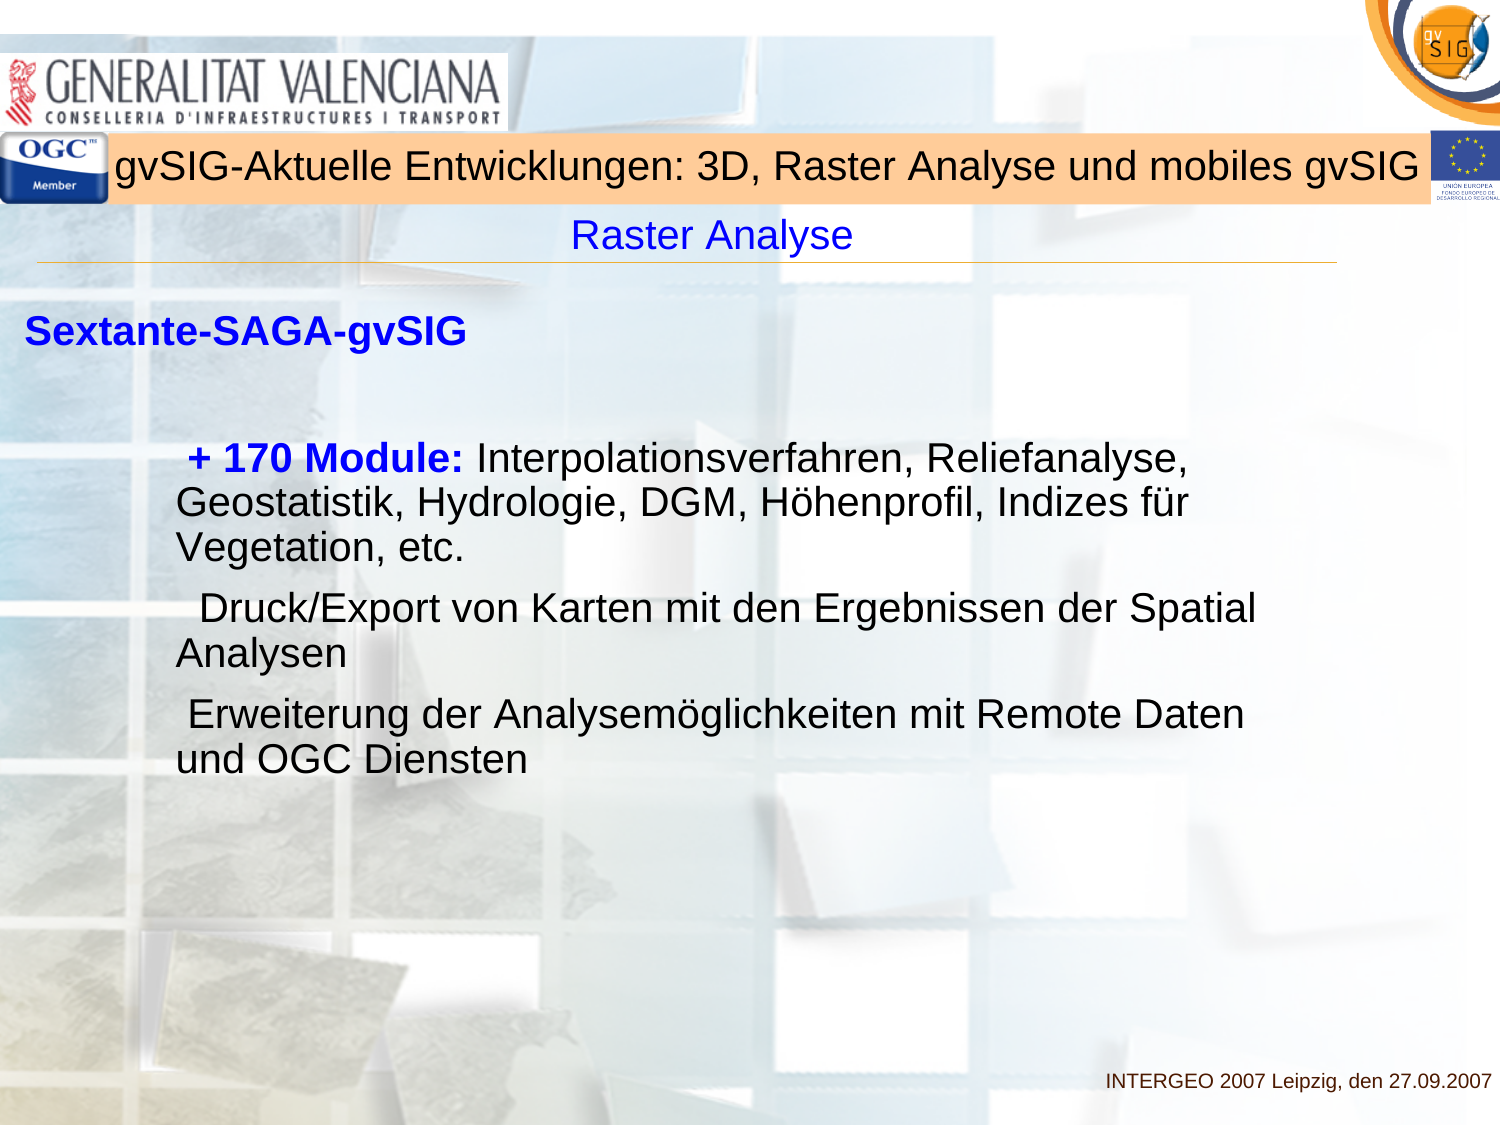

gvSIG-Aktuelle Entwicklungen: 3D, Raster Analyse und mobiles gvSIG
Raster Analyse
Sextante-SAGA-gvSIG
# + 170 Module: Interpolationsverfahren, Reliefanalyse, Geostatistik, Hydrologie, DGM, Höhenprofil, Indizes für Vegetation, etc.
 Druck/Export von Karten mit den Ergebnissen der Spatial Analysen
 Erweiterung der Analysemöglichkeiten mit Remote Daten und OGC Diensten
INTERGEO 2007 Leipzig, den 27.09.2007